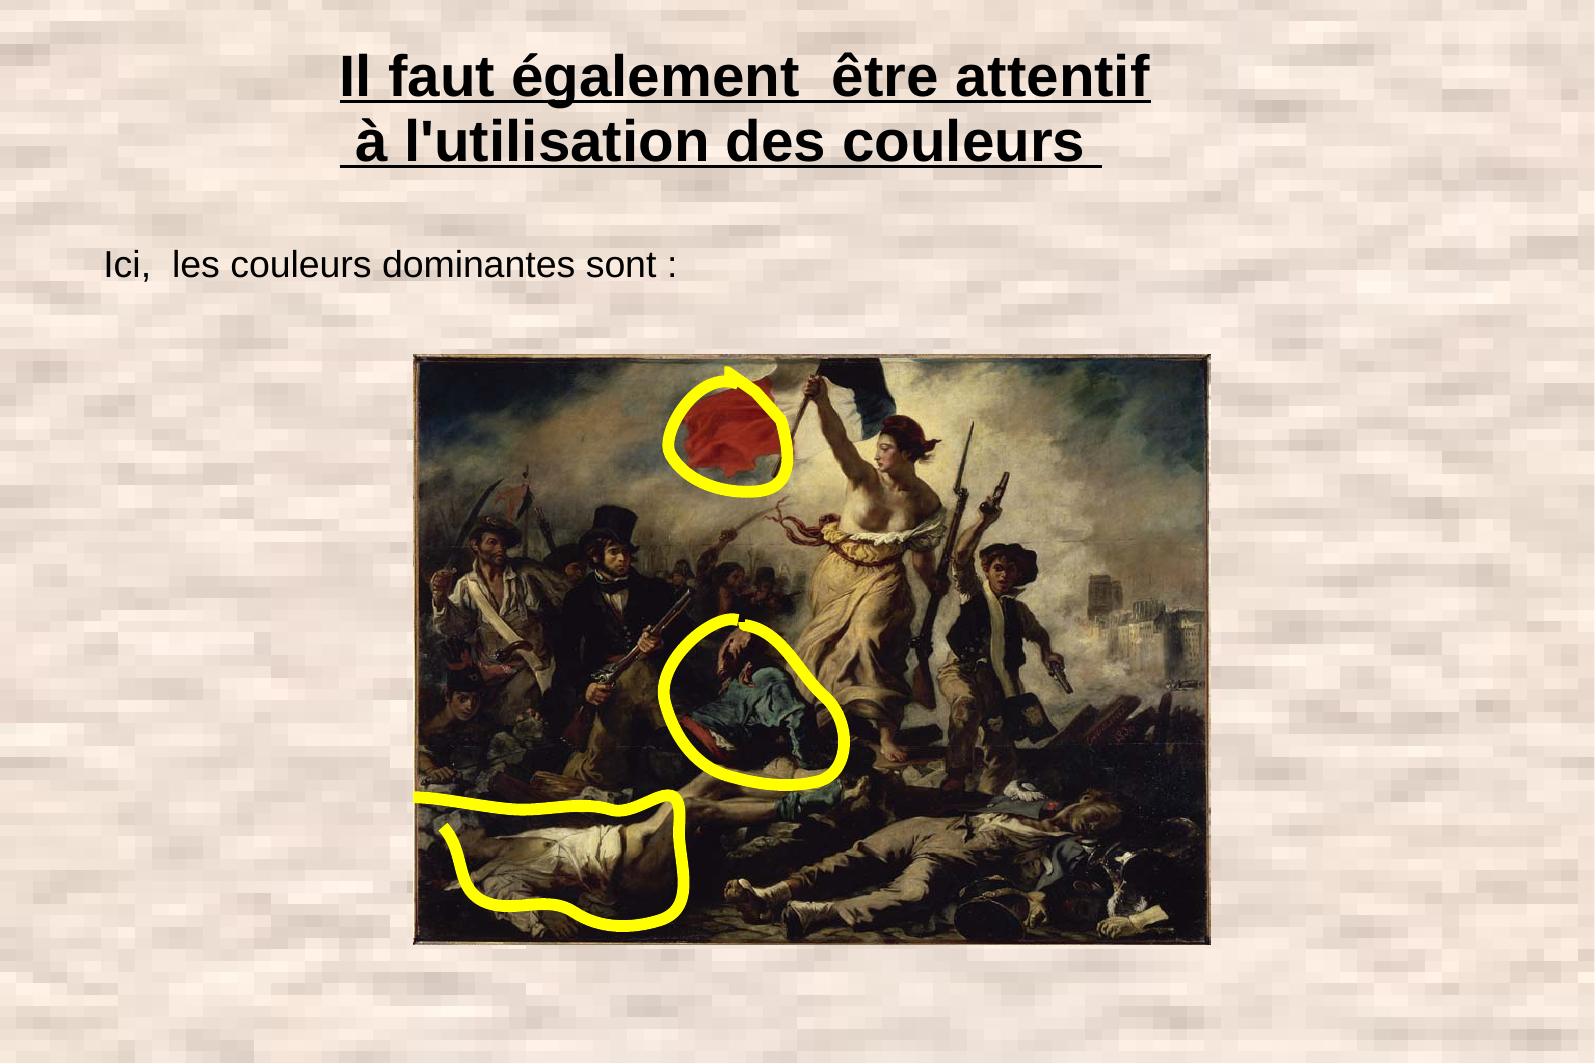

Il faut également être attentif
 à l'utilisation des couleurs
Ici, les couleurs dominantes sont :